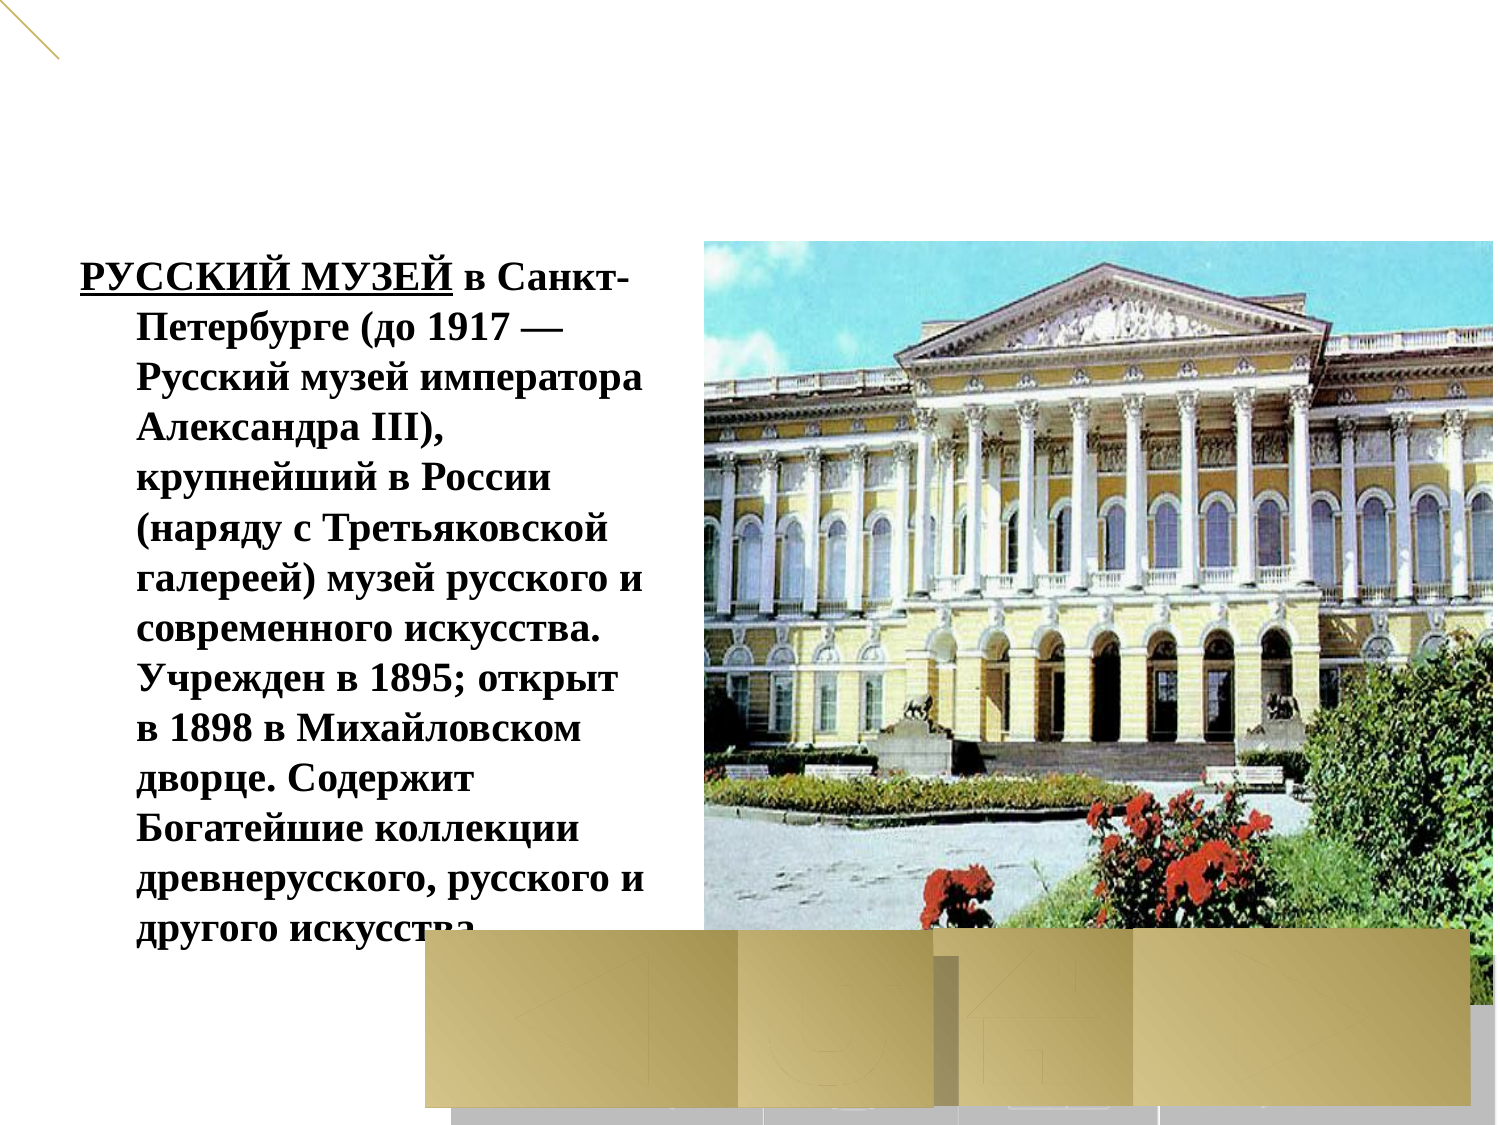

РУССКИЙ МУЗЕЙ в Санкт-Петербурге (до 1917 — Русский музей императора Александра III), крупнейший в России (наряду с Третьяковской галереей) музей русского и современного искусства. Учрежден в 1895; открыт в 1898 в Михайловском дворце. Содержит Богатейшие коллекции древнерусского, русского и другого искусства.